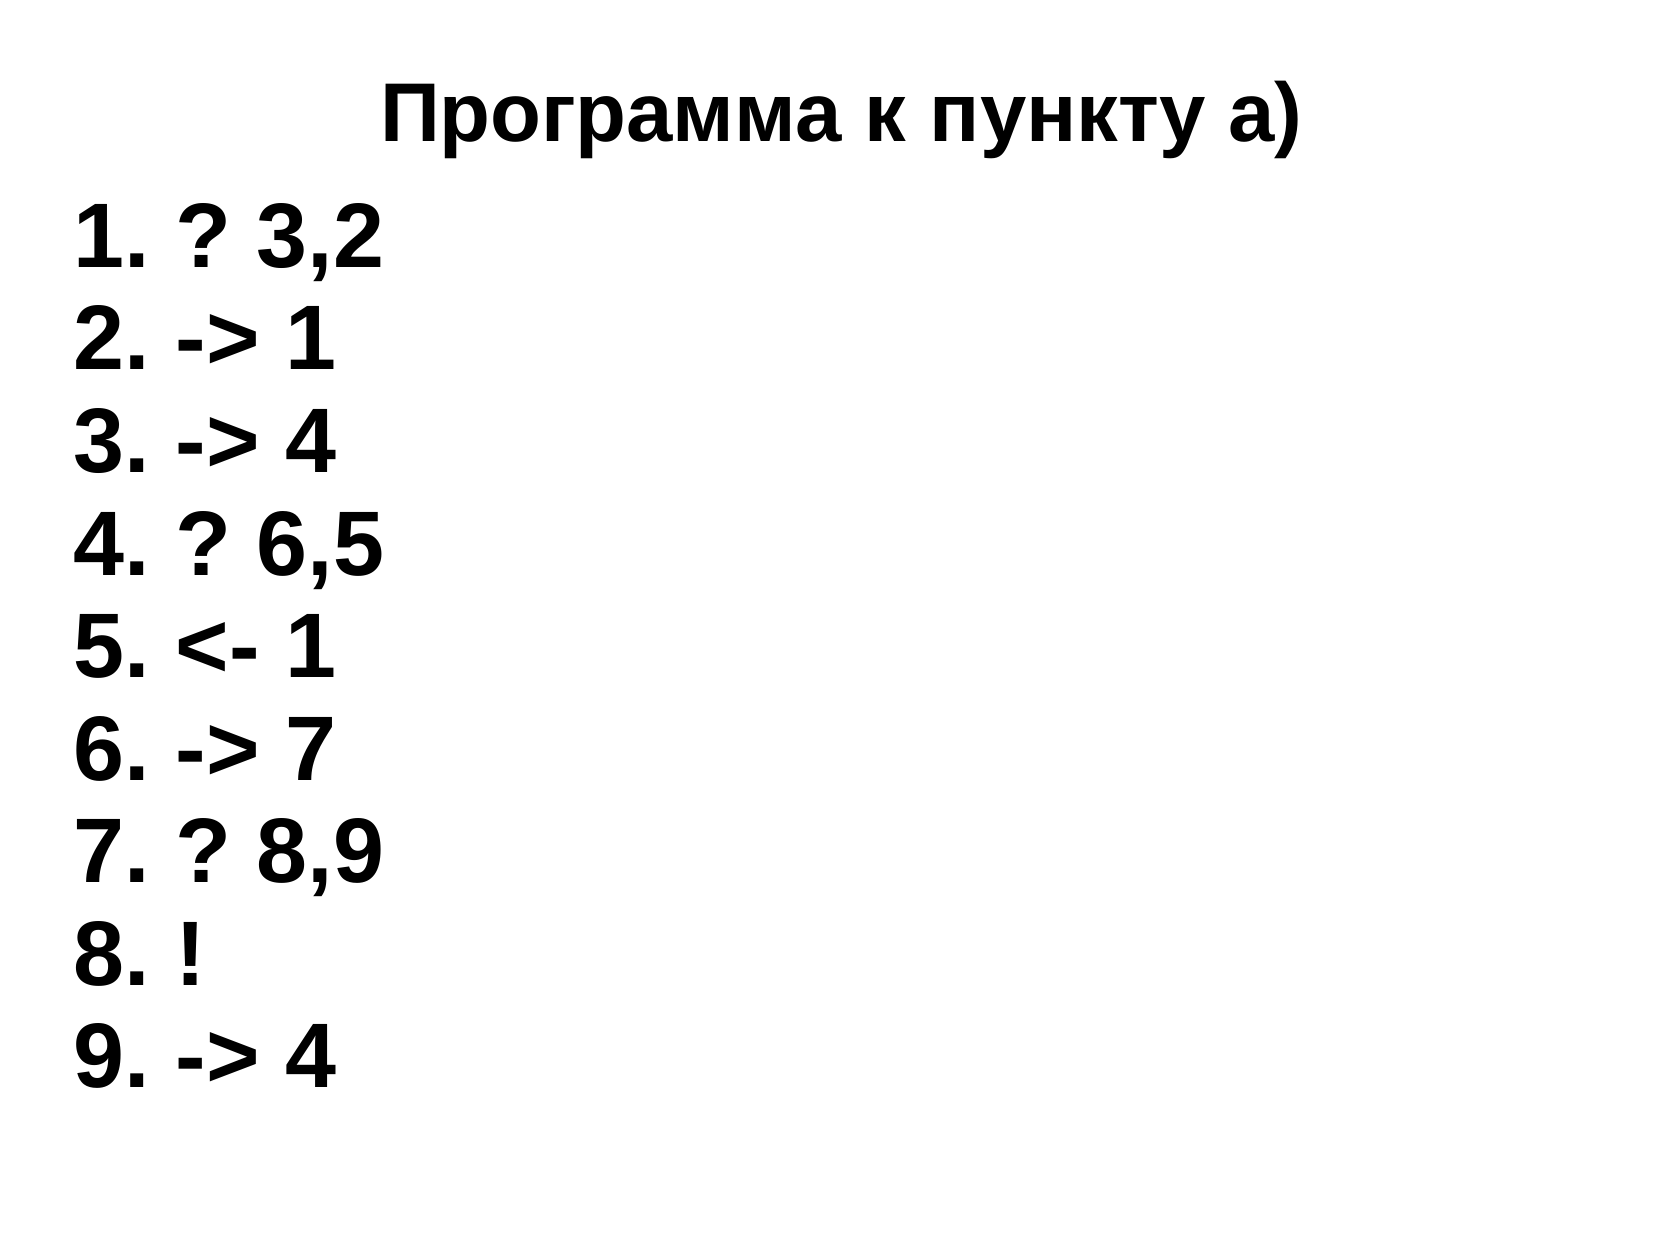

Программа к пункту а)
1. ? 3,2
2. -> 1
3. -> 4
4. ? 6,5
5. <- 1
6. -> 7
7. ? 8,9
8. !
9. -> 4